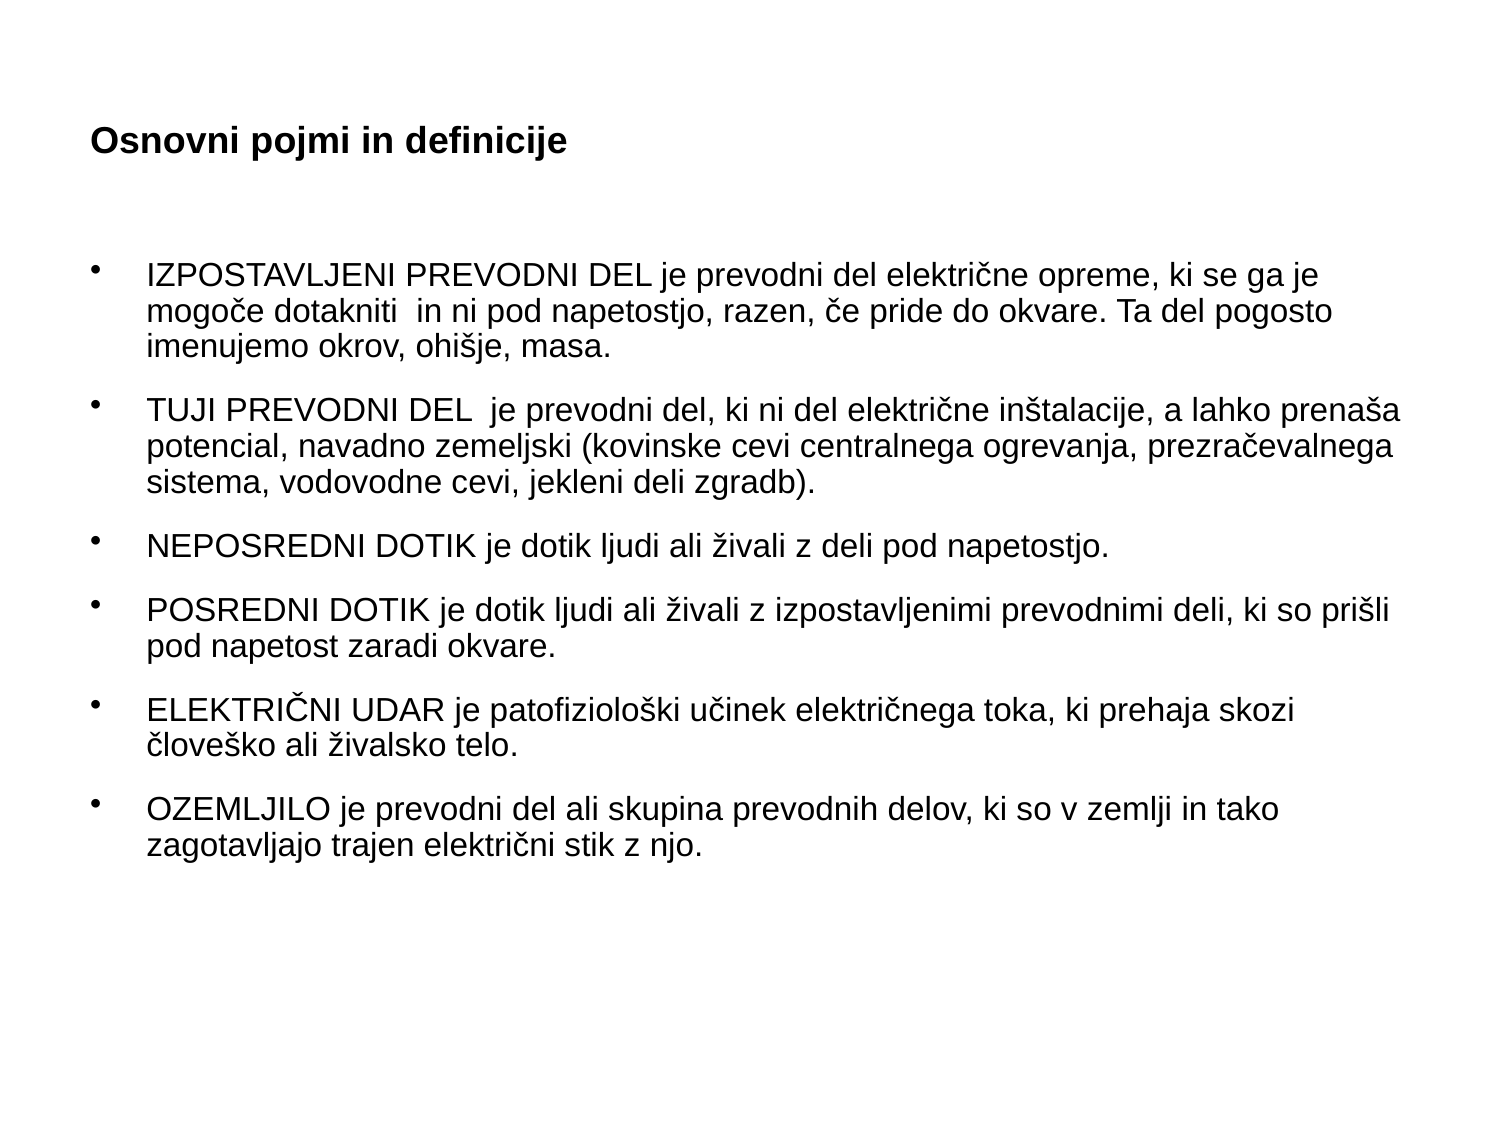

# Osnovni pojmi in definicije
IZPOSTAVLJENI PREVODNI DEL je prevodni del električne opreme, ki se ga je mogoče dotakniti in ni pod napetostjo, razen, če pride do okvare. Ta del pogosto imenujemo okrov, ohišje, masa.
TUJI PREVODNI DEL je prevodni del, ki ni del električne inštalacije, a lahko prenaša potencial, navadno zemeljski (kovinske cevi centralnega ogrevanja, prezračevalnega sistema, vodovodne cevi, jekleni deli zgradb).
NEPOSREDNI DOTIK je dotik ljudi ali živali z deli pod napetostjo.
POSREDNI DOTIK je dotik ljudi ali živali z izpostavljenimi prevodnimi deli, ki so prišli pod napetost zaradi okvare.
ELEKTRIČNI UDAR je patofiziološki učinek električnega toka, ki prehaja skozi človeško ali živalsko telo.
OZEMLJILO je prevodni del ali skupina prevodnih delov, ki so v zemlji in tako zagotavljajo trajen električni stik z njo.